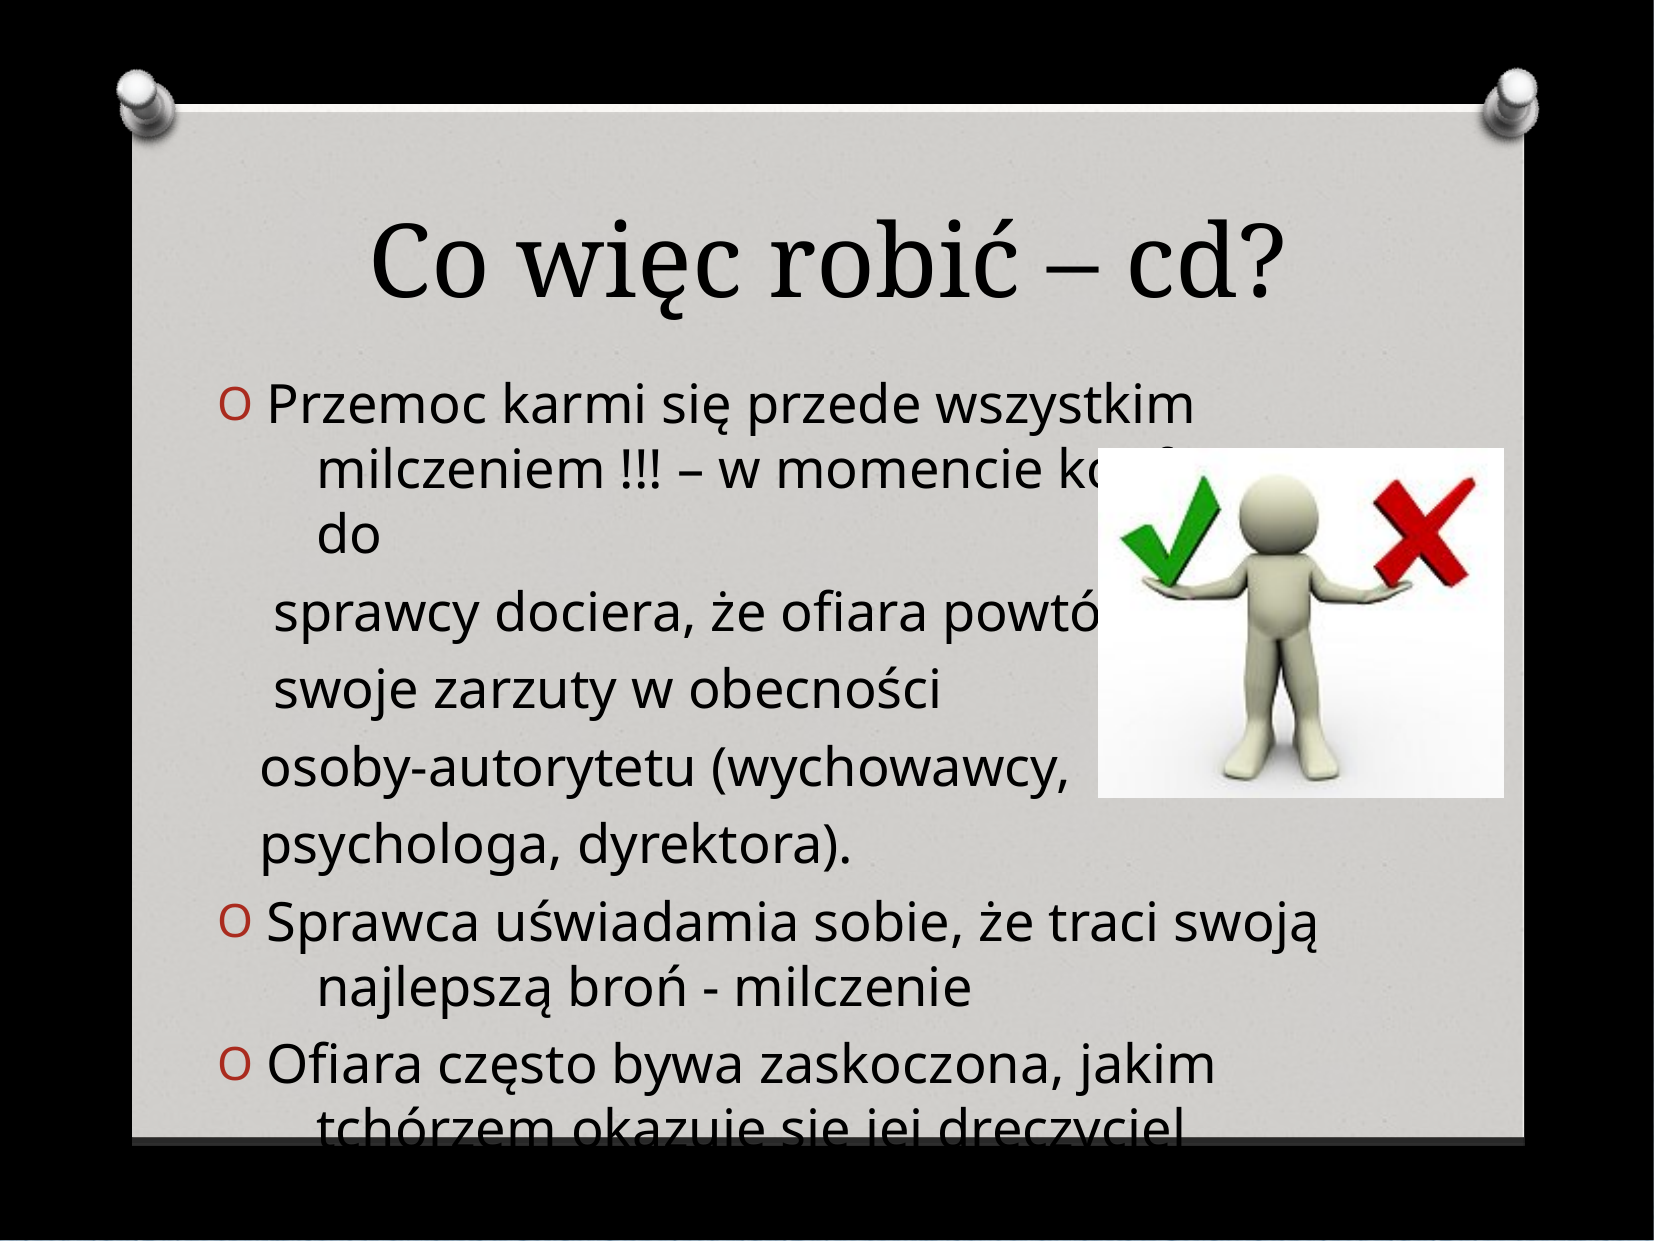

# Co więc robić – cd?
Przemoc karmi się przede wszystkim milczeniem !!! – w momencie konfrontacji do
 sprawcy dociera, że ofiara powtórzy
 swoje zarzuty w obecności
 osoby-autorytetu (wychowawcy,
 psychologa, dyrektora).
Sprawca uświadamia sobie, że traci swoją najlepszą broń - milczenie
Ofiara często bywa zaskoczona, jakim tchórzem okazuje się jej dręczyciel